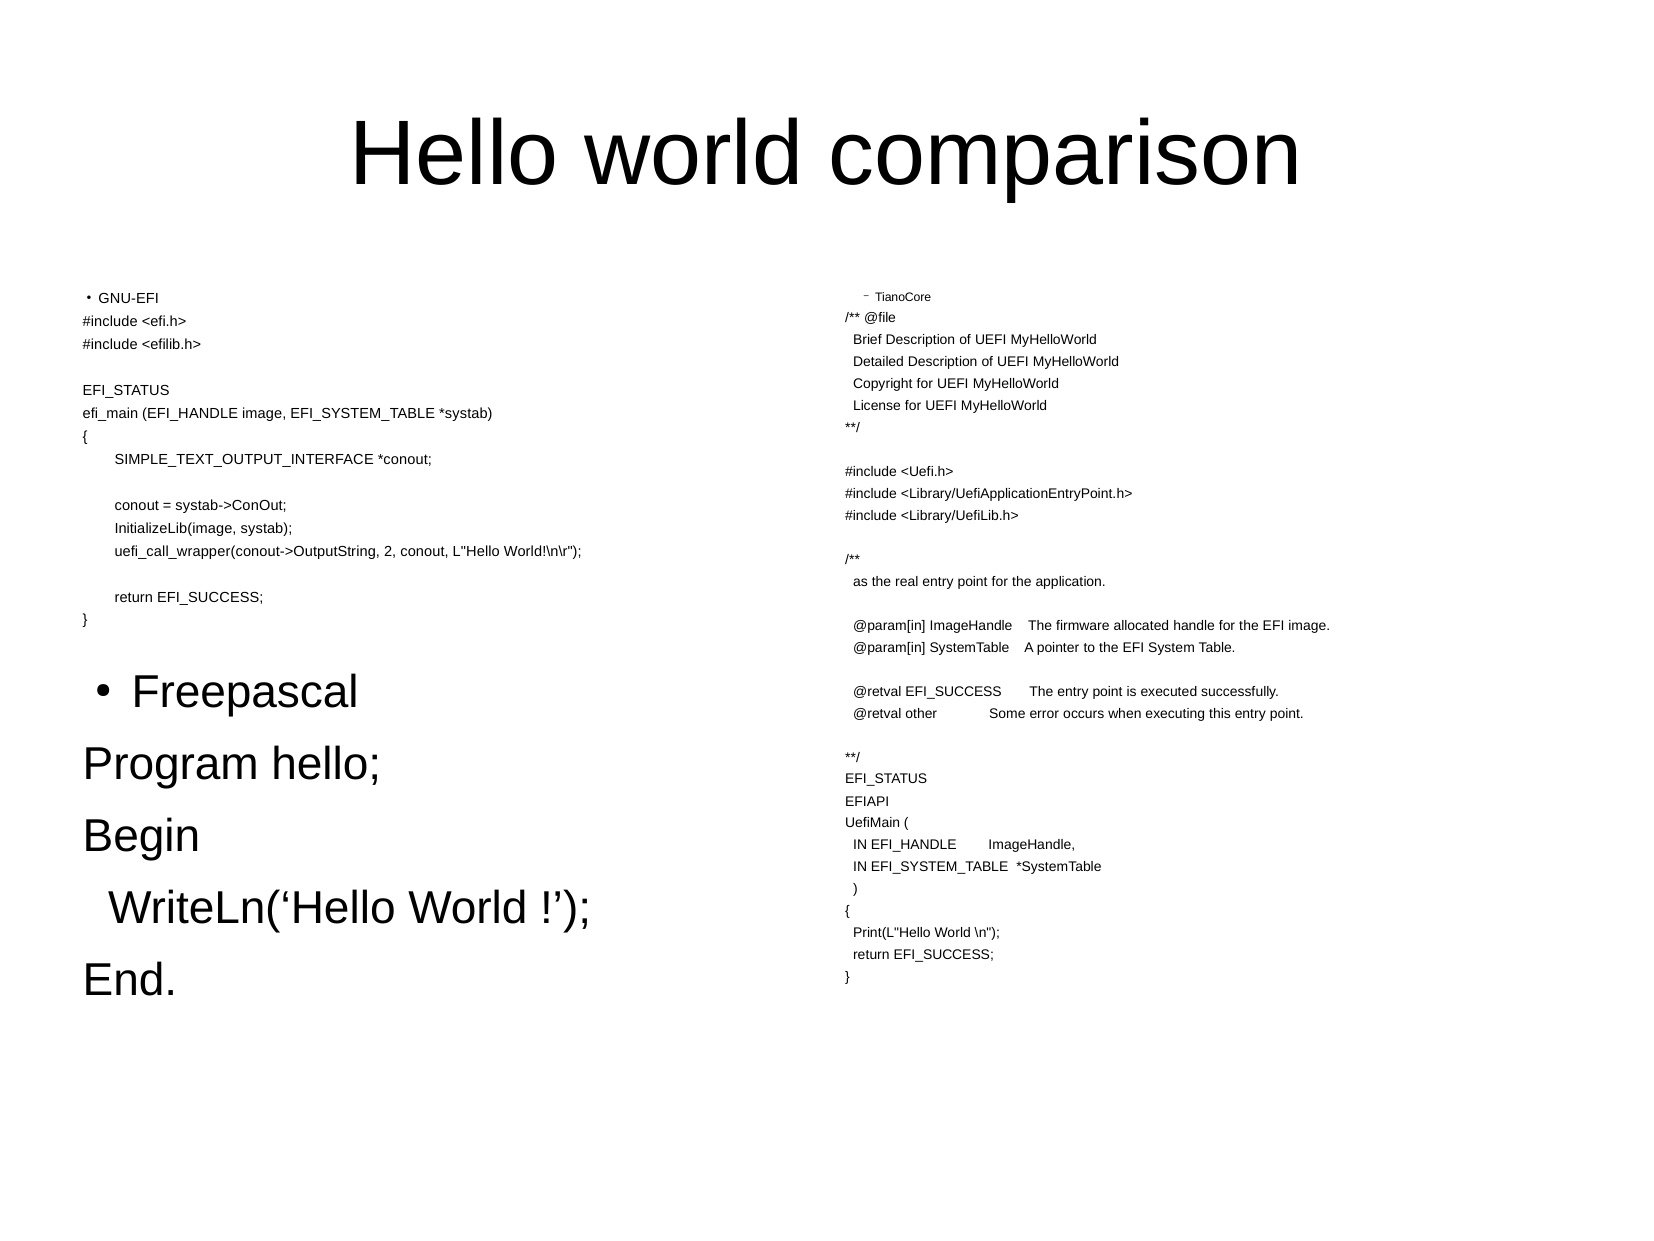

# Hello world comparison
GNU-EFI
#include <efi.h>
#include <efilib.h>
EFI_STATUS
efi_main (EFI_HANDLE image, EFI_SYSTEM_TABLE *systab)
{
 SIMPLE_TEXT_OUTPUT_INTERFACE *conout;
 conout = systab->ConOut;
 InitializeLib(image, systab);
 uefi_call_wrapper(conout->OutputString, 2, conout, L"Hello World!\n\r");
 return EFI_SUCCESS;
}
TianoCore
/** @file
 Brief Description of UEFI MyHelloWorld
 Detailed Description of UEFI MyHelloWorld
 Copyright for UEFI MyHelloWorld
 License for UEFI MyHelloWorld
**/
#include <Uefi.h>
#include <Library/UefiApplicationEntryPoint.h>
#include <Library/UefiLib.h>
/**
 as the real entry point for the application.
 @param[in] ImageHandle The firmware allocated handle for the EFI image.
 @param[in] SystemTable A pointer to the EFI System Table.
 @retval EFI_SUCCESS The entry point is executed successfully.
 @retval other Some error occurs when executing this entry point.
**/
EFI_STATUS
EFIAPI
UefiMain (
 IN EFI_HANDLE ImageHandle,
 IN EFI_SYSTEM_TABLE *SystemTable
 )
{
 Print(L"Hello World \n");
 return EFI_SUCCESS;
}
Freepascal
Program hello;
Begin
 WriteLn(‘Hello World !’);
End.